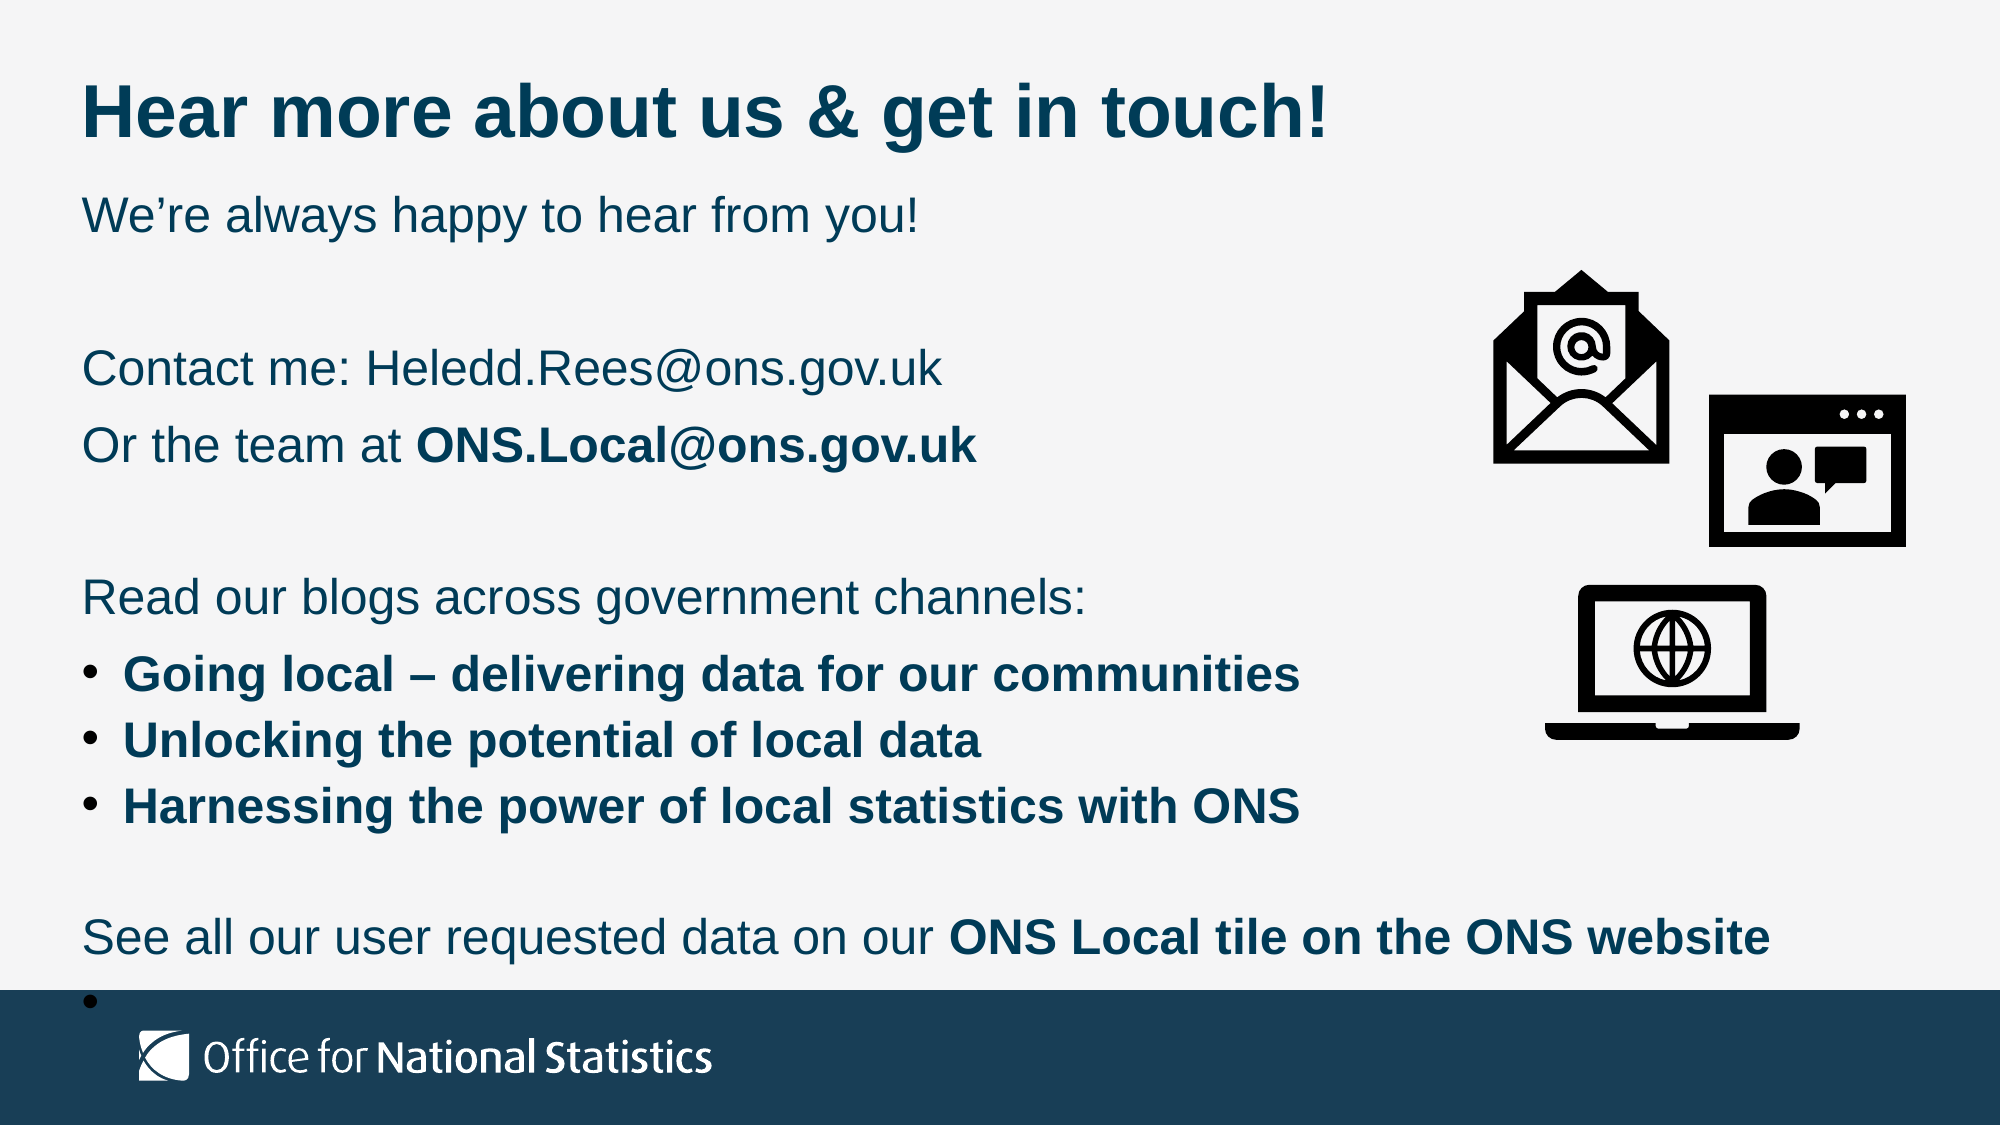

# Hear more about us & get in touch!
We’re always happy to hear from you!
Contact me: Heledd.Rees@ons.gov.uk
Or the team at ONS.Local@ons.gov.uk
Read our blogs across government channels:
Going local – delivering data for our communities
Unlocking the potential of local data
Harnessing the power of local statistics with ONS
See all our user requested data on our ONS Local tile on the ONS website